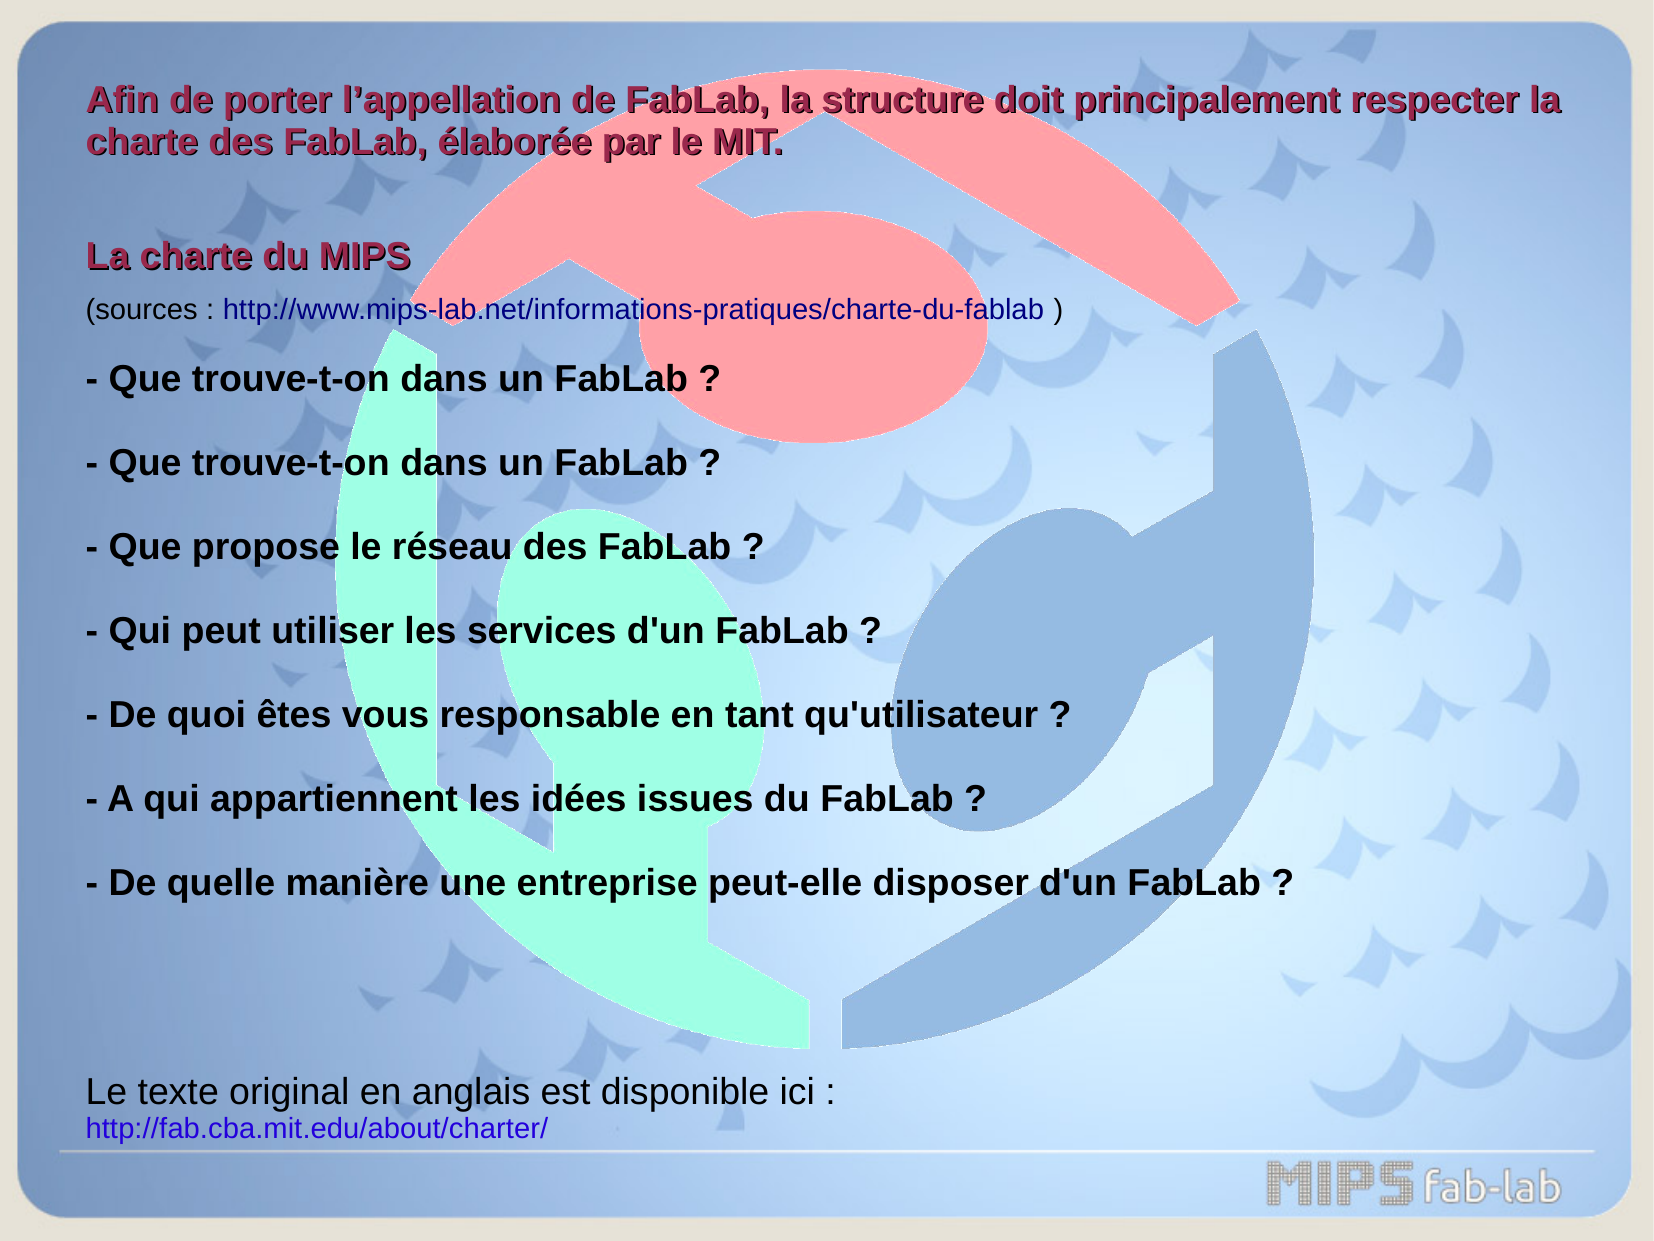

Afin de porter l’appellation de FabLab, la structure doit principalement respecter la
charte des FabLab, élaborée par le MIT.
La charte du MIPS
(sources : http://www.mips-lab.net/informations-pratiques/charte-du-fablab )
- Que trouve-t-on dans un FabLab ?
- Que trouve-t-on dans un FabLab ?
- Que propose le réseau des FabLab ?
- Qui peut utiliser les services d'un FabLab ?
- De quoi êtes vous responsable en tant qu'utilisateur ?
- A qui appartiennent les idées issues du FabLab ?
- De quelle manière une entreprise peut-elle disposer d'un FabLab ?
Le texte original en anglais est disponible ici :
http://fab.cba.mit.edu/about/charter/